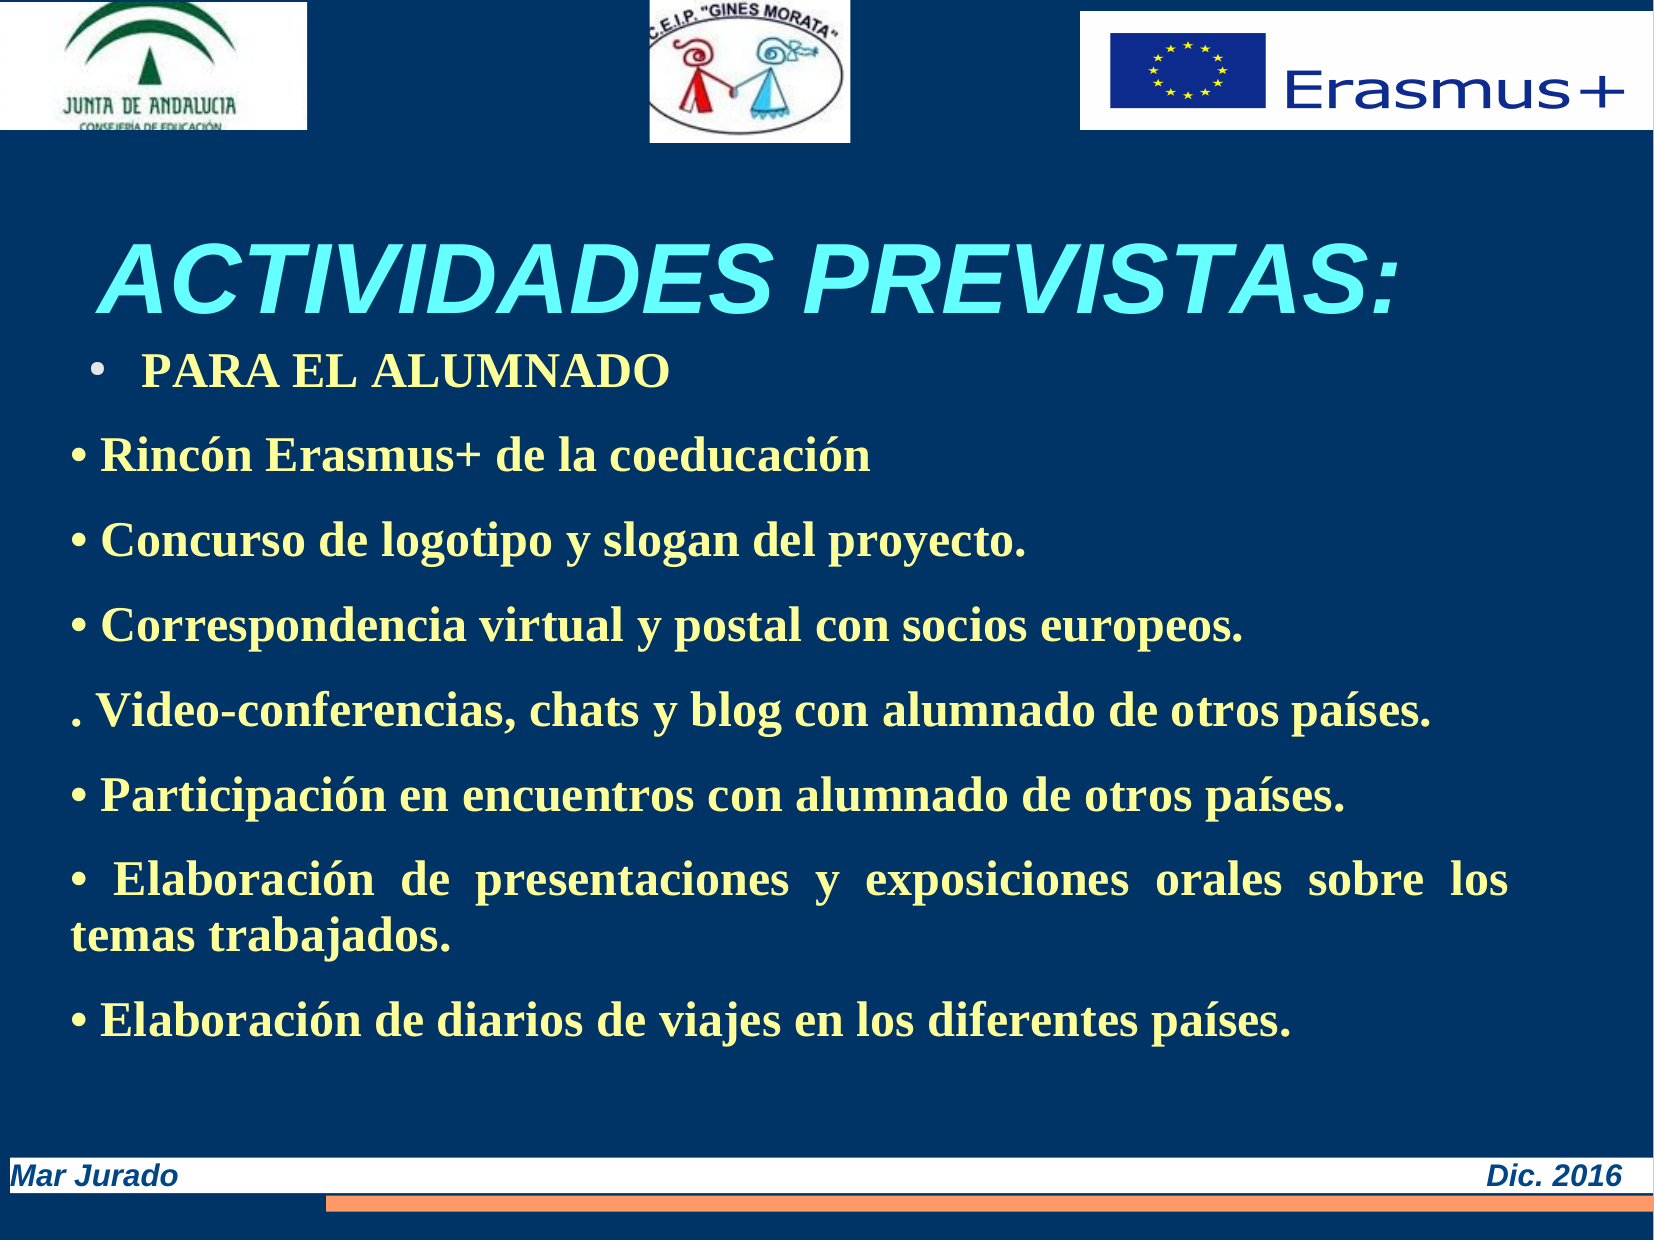

# ACTIVIDADES PREVISTAS:
PARA EL ALUMNADO
• Rincón Erasmus+ de la coeducación
• Concurso de logotipo y slogan del proyecto.
• Correspondencia virtual y postal con socios europeos.
. Video-conferencias, chats y blog con alumnado de otros países.
• Participación en encuentros con alumnado de otros países.
• Elaboración de presentaciones y exposiciones orales sobre los temas trabajados.
• Elaboración de diarios de viajes en los diferentes países.
Mar Jurado																		Dic. 2016